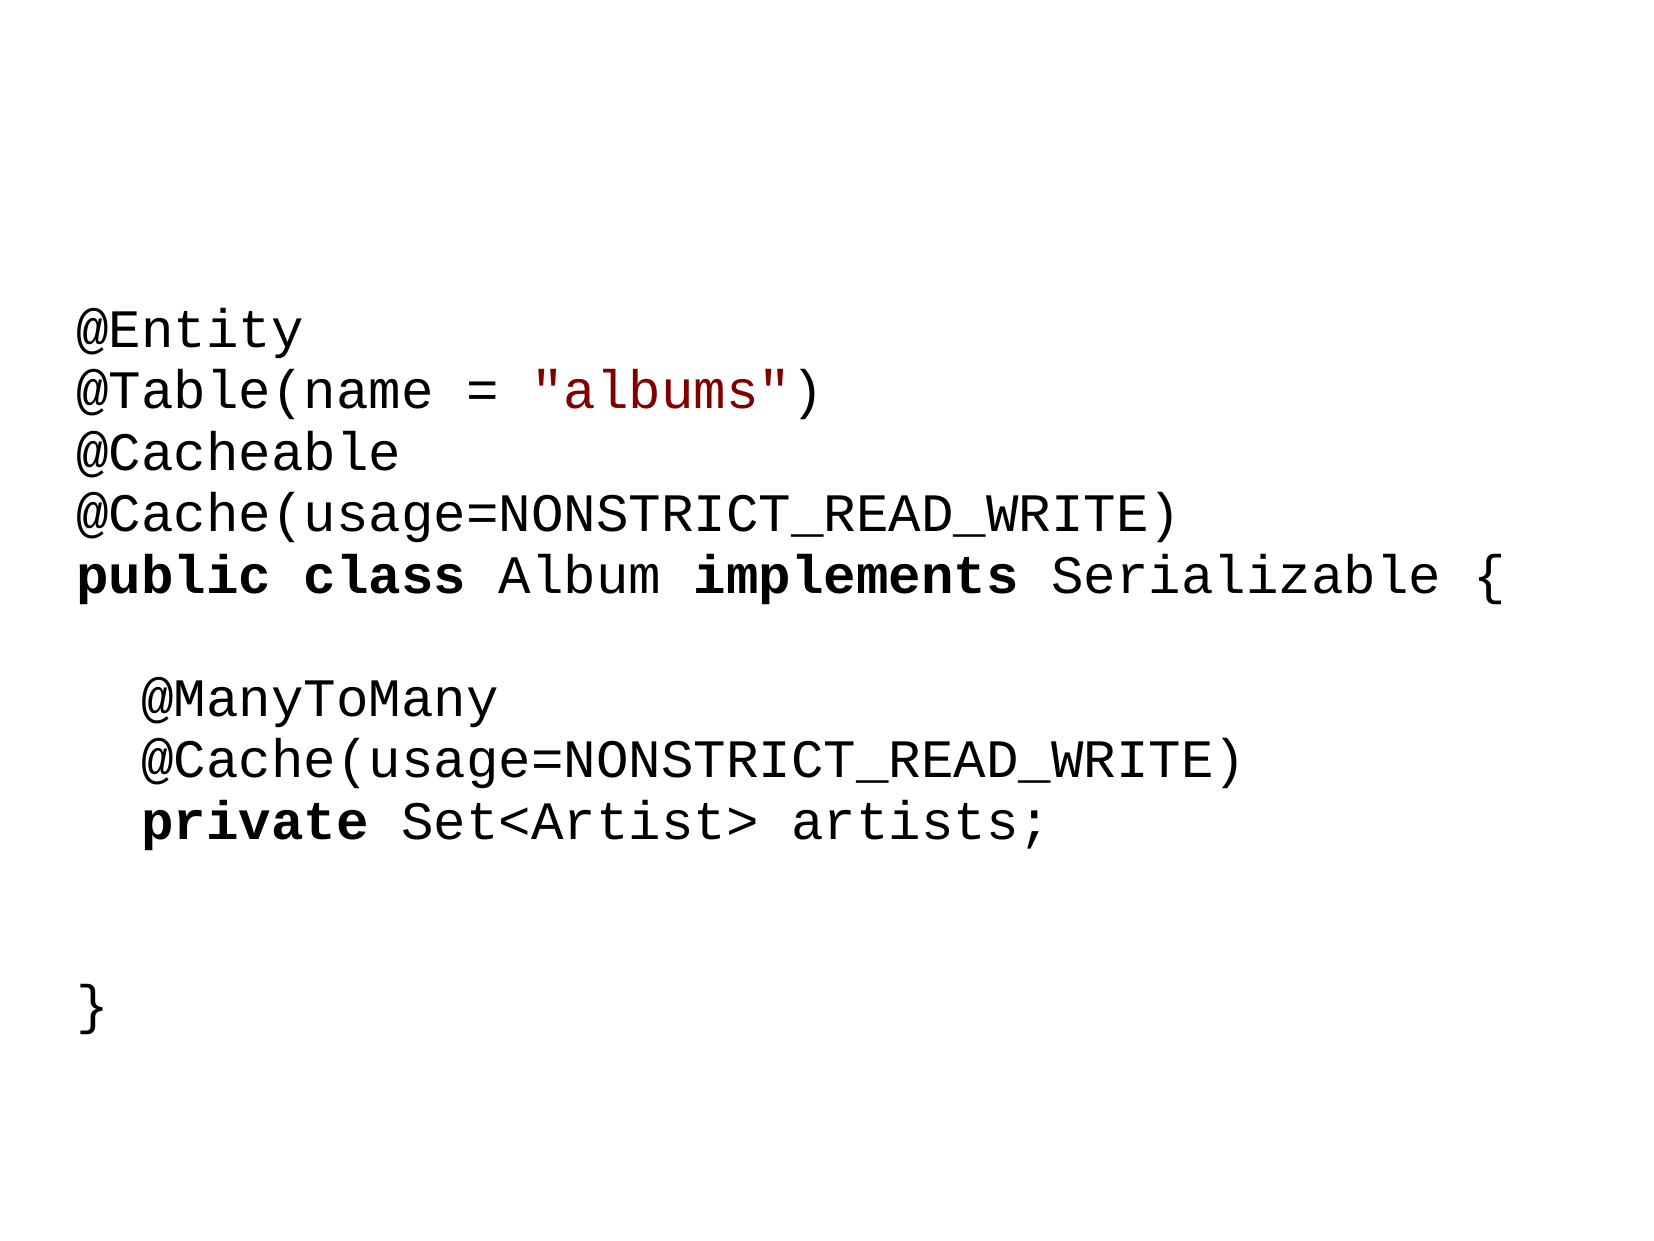

@Entity
@Table(name = "albums")
@Cacheable
@Cache(usage=NONSTRICT_READ_WRITE)
public class Album implements Serializable {
 @ManyToMany
 @Cache(usage=NONSTRICT_READ_WRITE)
 private Set<Artist> artists;
}